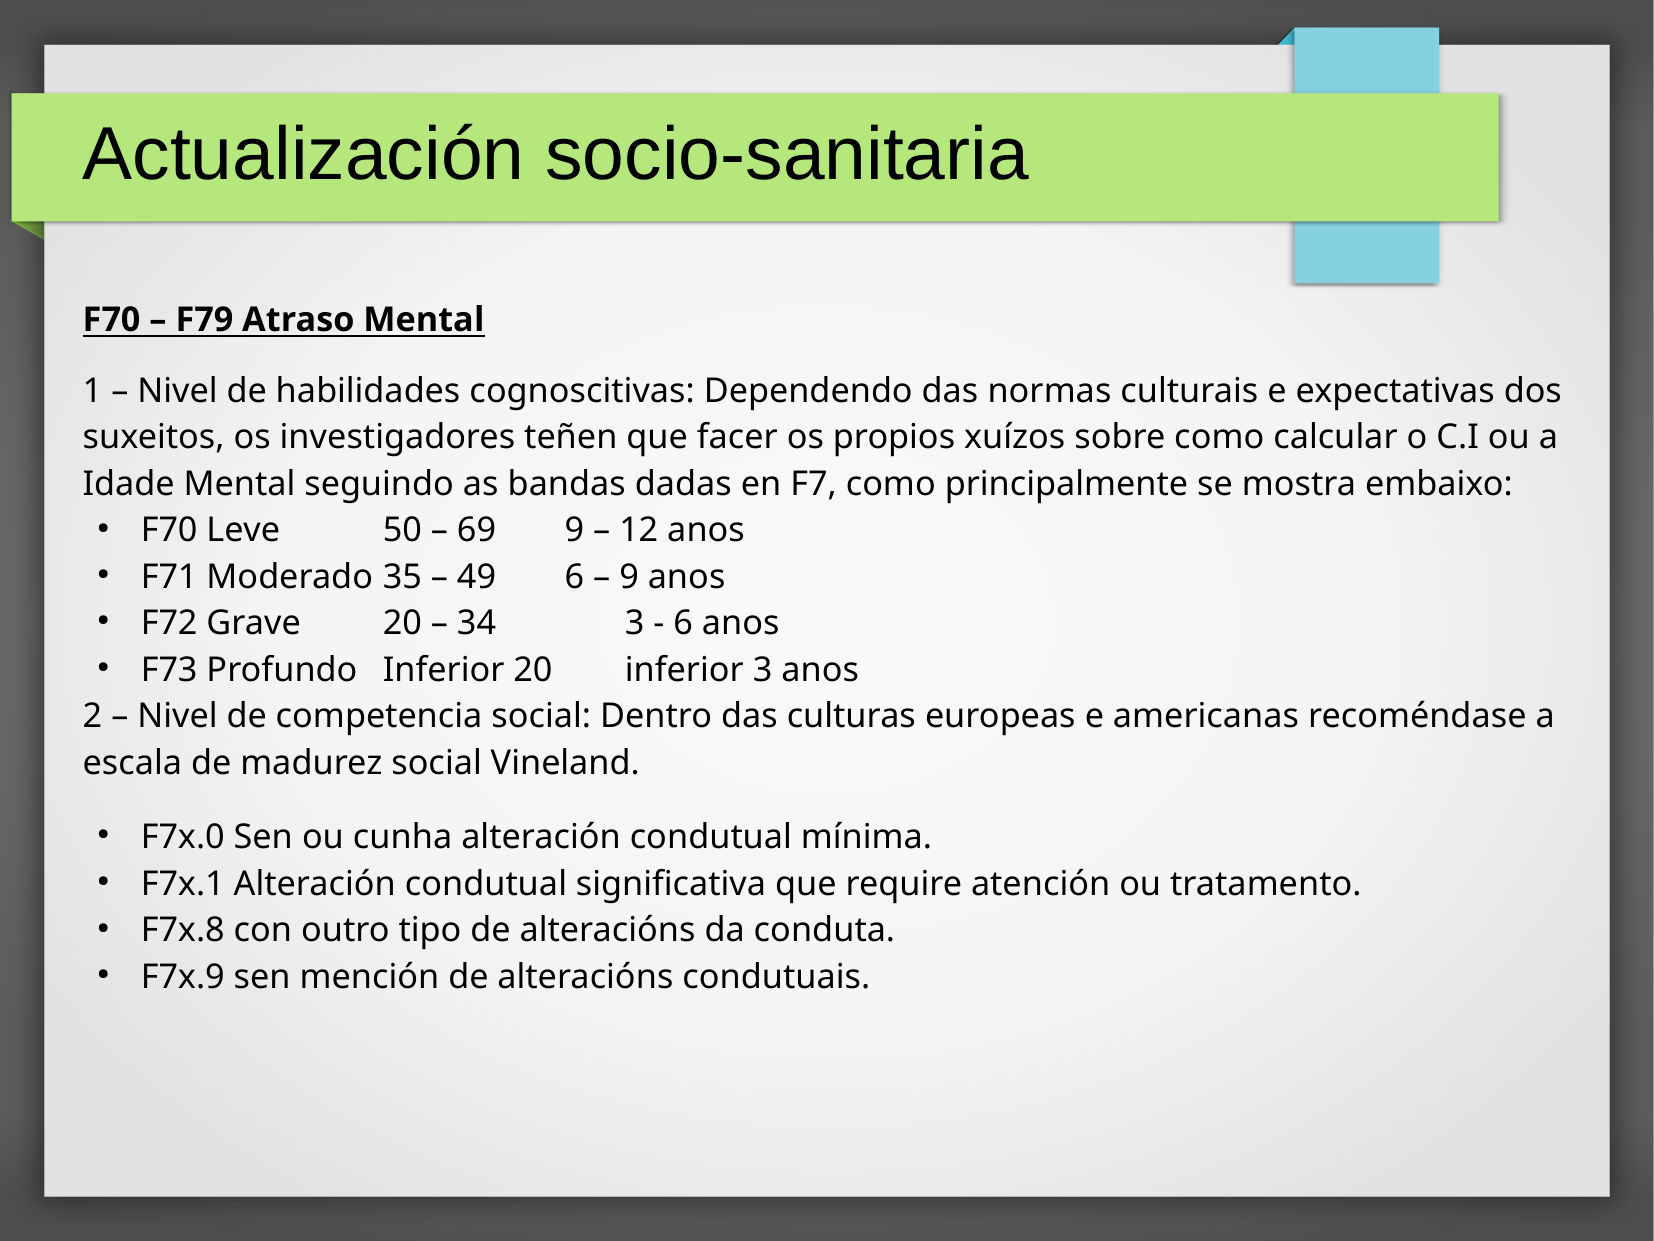

# Actualización socio-sanitaria
F70 – F79 Atraso Mental
1 – Nivel de habilidades cognoscitivas: Dependendo das normas culturais e expectativas dos suxeitos, os investigadores teñen que facer os propios xuízos sobre como calcular o C.I ou a Idade Mental seguindo as bandas dadas en F7, como principalmente se mostra embaixo:
F70 Leve		50 – 69		9 – 12 anos
F71 Moderado	35 – 49		6 – 9 anos
F72 Grave		20 – 34 		3 - 6 anos
F73 Profundo	Inferior 20		inferior 3 anos
2 – Nivel de competencia social: Dentro das culturas europeas e americanas recoméndase a escala de madurez social Vineland.
F7x.0 Sen ou cunha alteración condutual mínima.
F7x.1 Alteración condutual significativa que require atención ou tratamento.
F7x.8 con outro tipo de alteracións da conduta.
F7x.9 sen mención de alteracións condutuais.